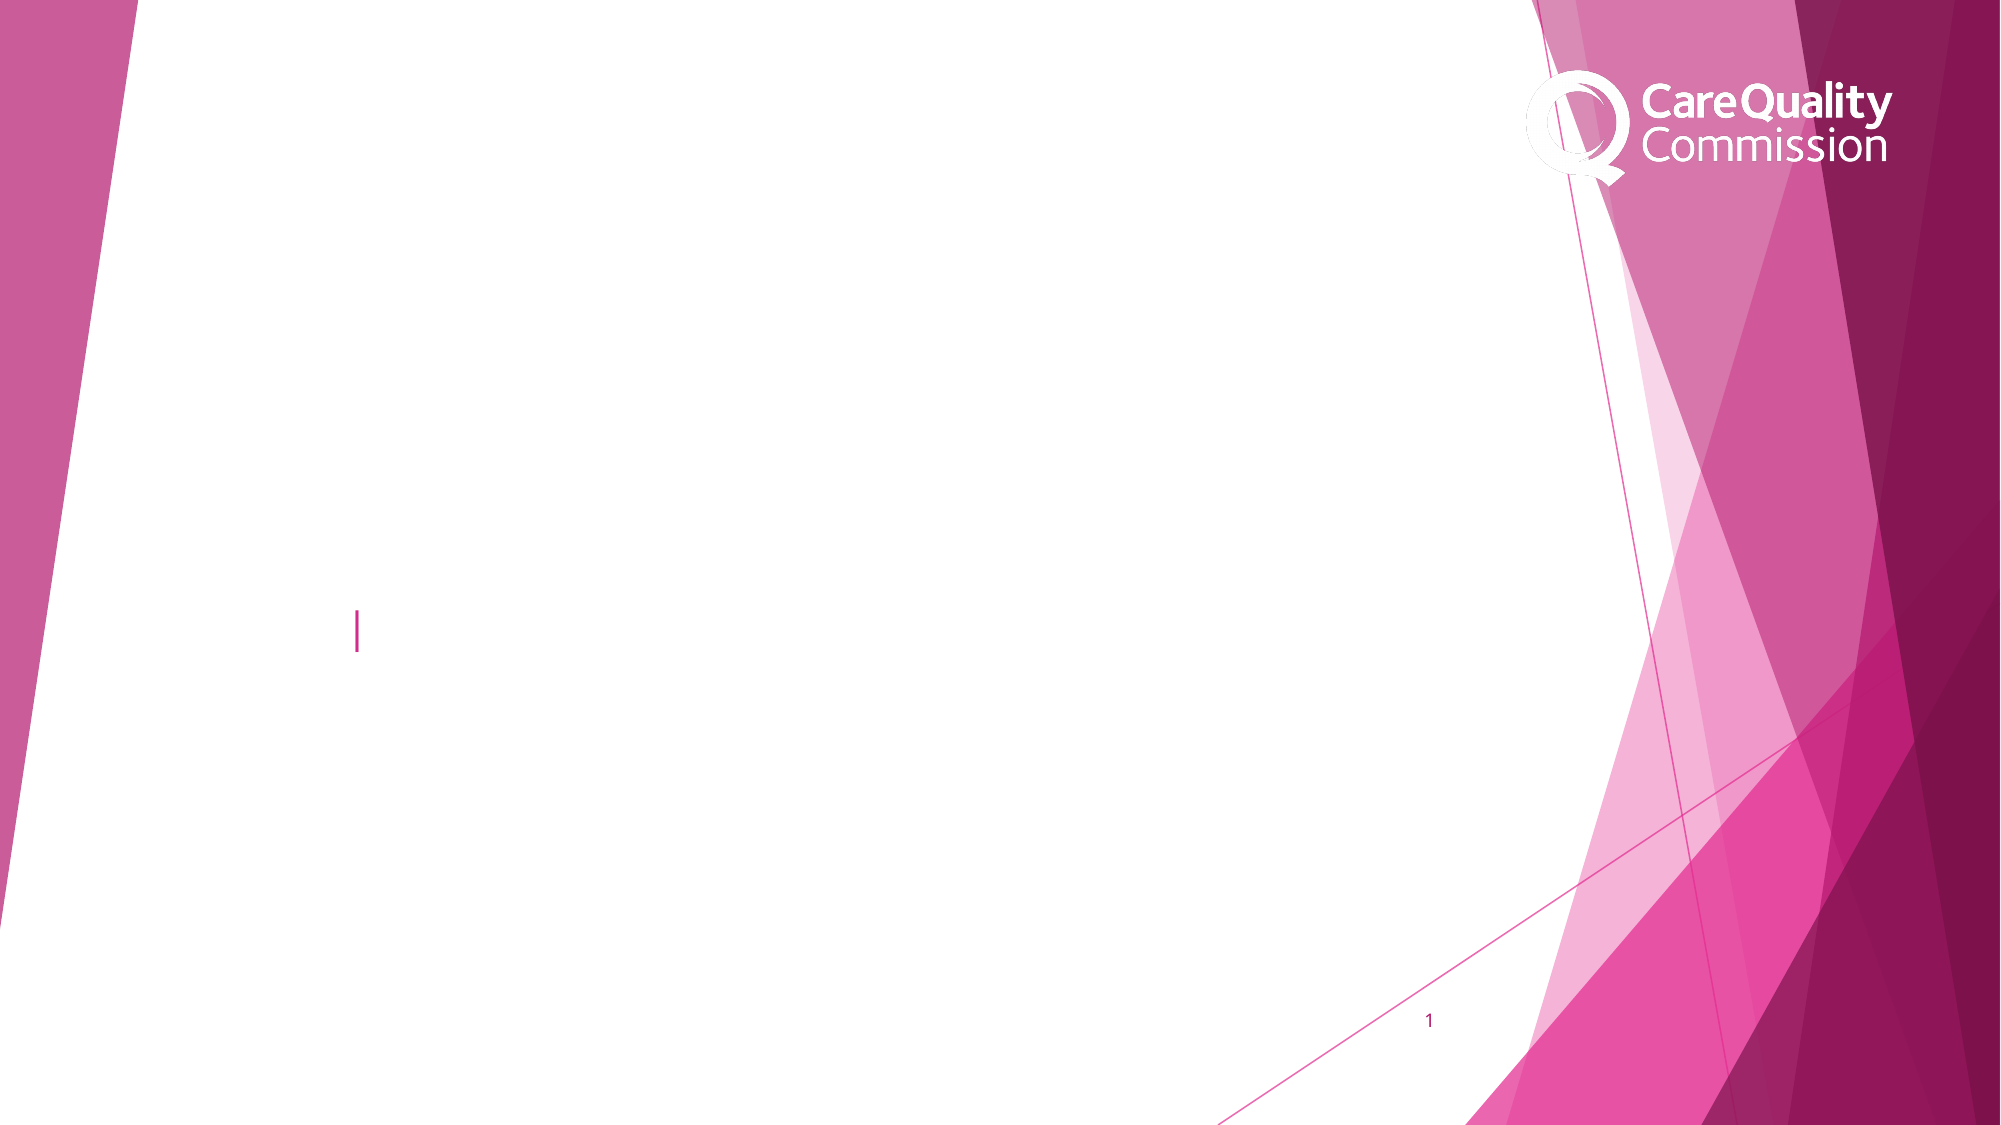

# Monthly Balance Scorecard Month 11 | March 2025